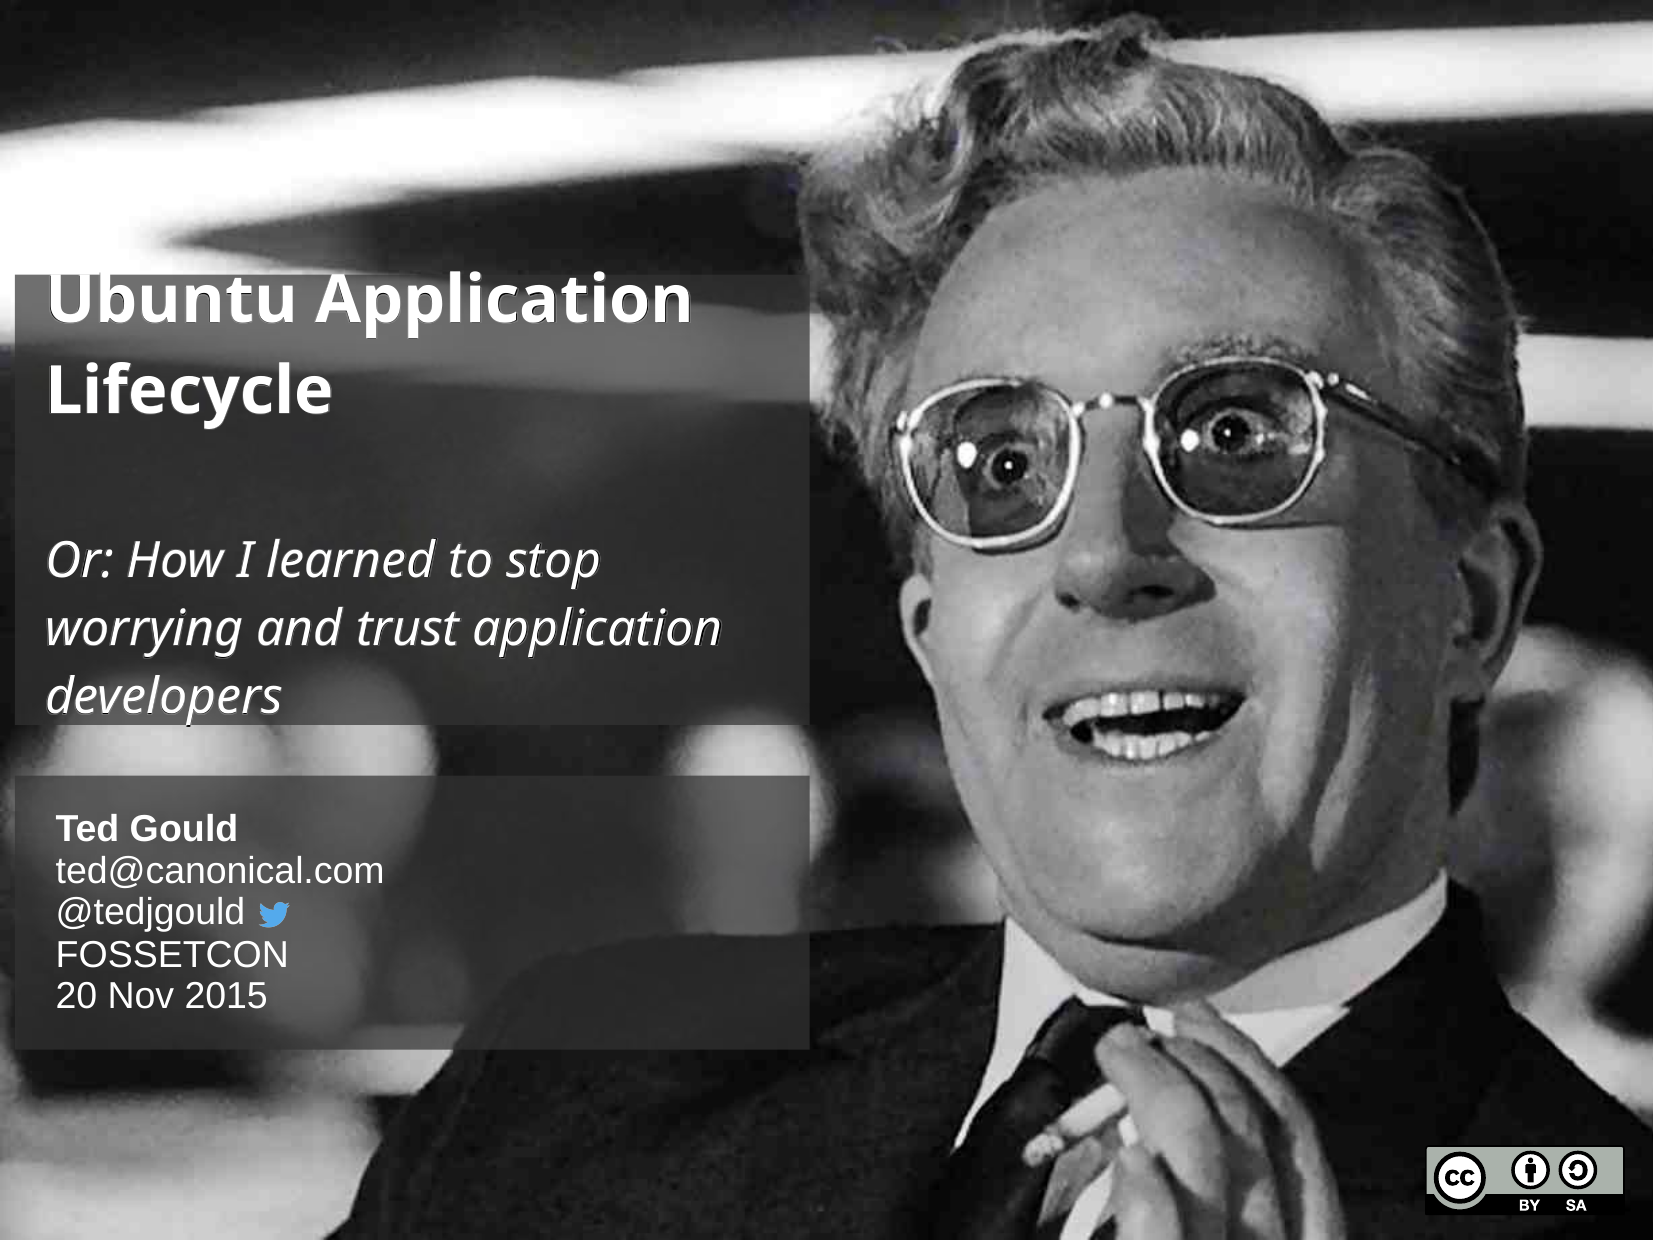

# Ubuntu Application Lifecycle
Or: How I learned to stop worrying and trust application developers
Ted Gould
ted@canonical.com
@tedjgould
FOSSETCON
20 Nov 2015